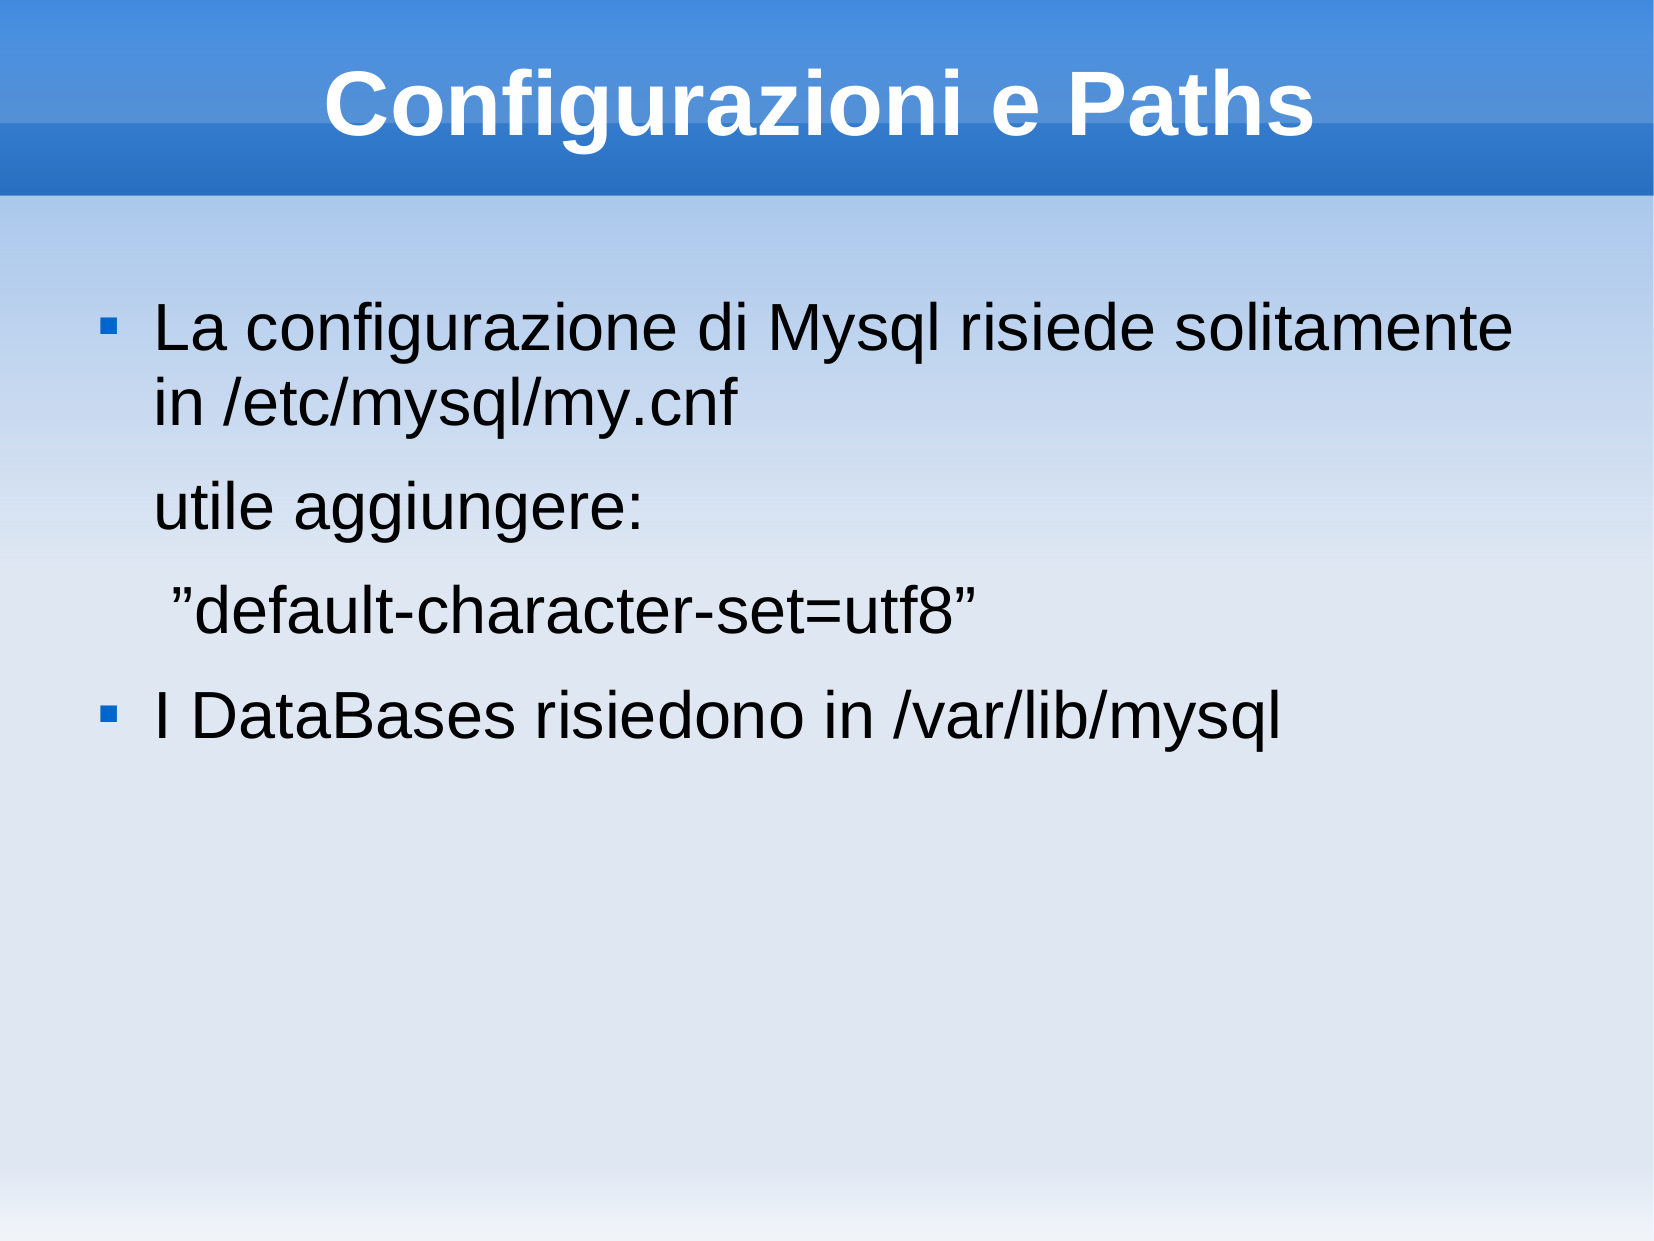

# Configurazioni e Paths
La configurazione di Mysql risiede solitamente in /etc/mysql/my.cnf
utile aggiungere:
 ”default-character-set=utf8”
I DataBases risiedono in /var/lib/mysql